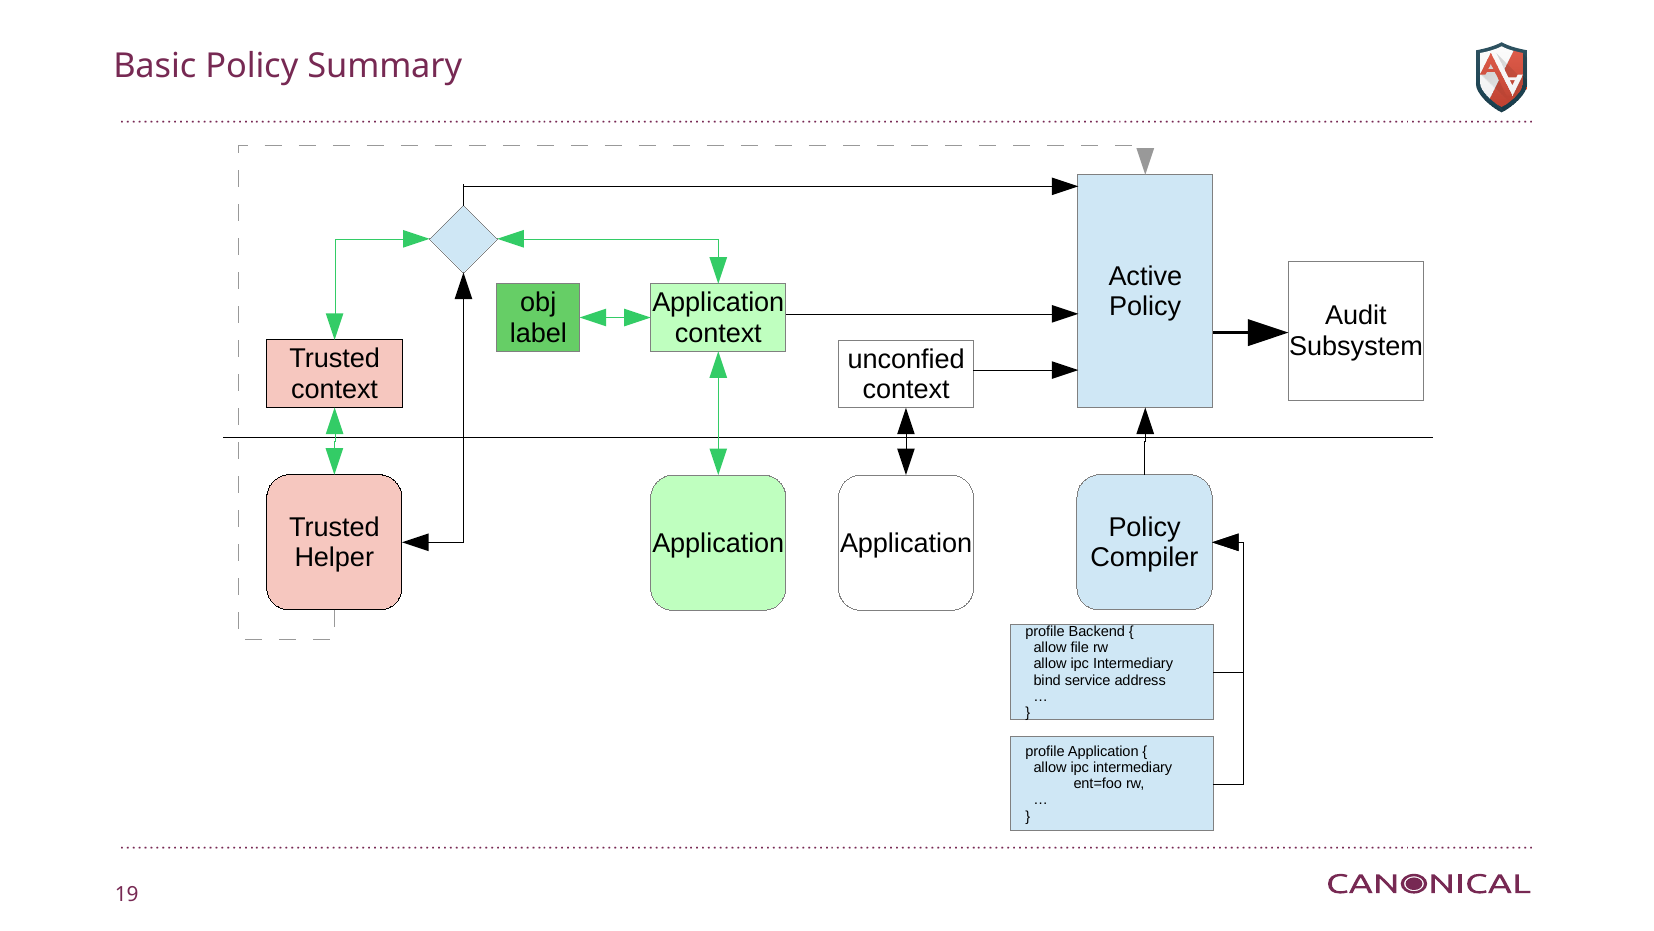

# Basic Policy Summary
Active
Policy
Audit
Subsystem
obj
label
Application
context
Trusted
context
unconfied
context
Trusted
Helper
Policy
Compiler
Application
Application
profile Backend {
 allow file rw
 allow ipc Intermediary
 bind service address
 …
}
profile Application {
 allow ipc intermediary
 ent=foo rw,
 …
}